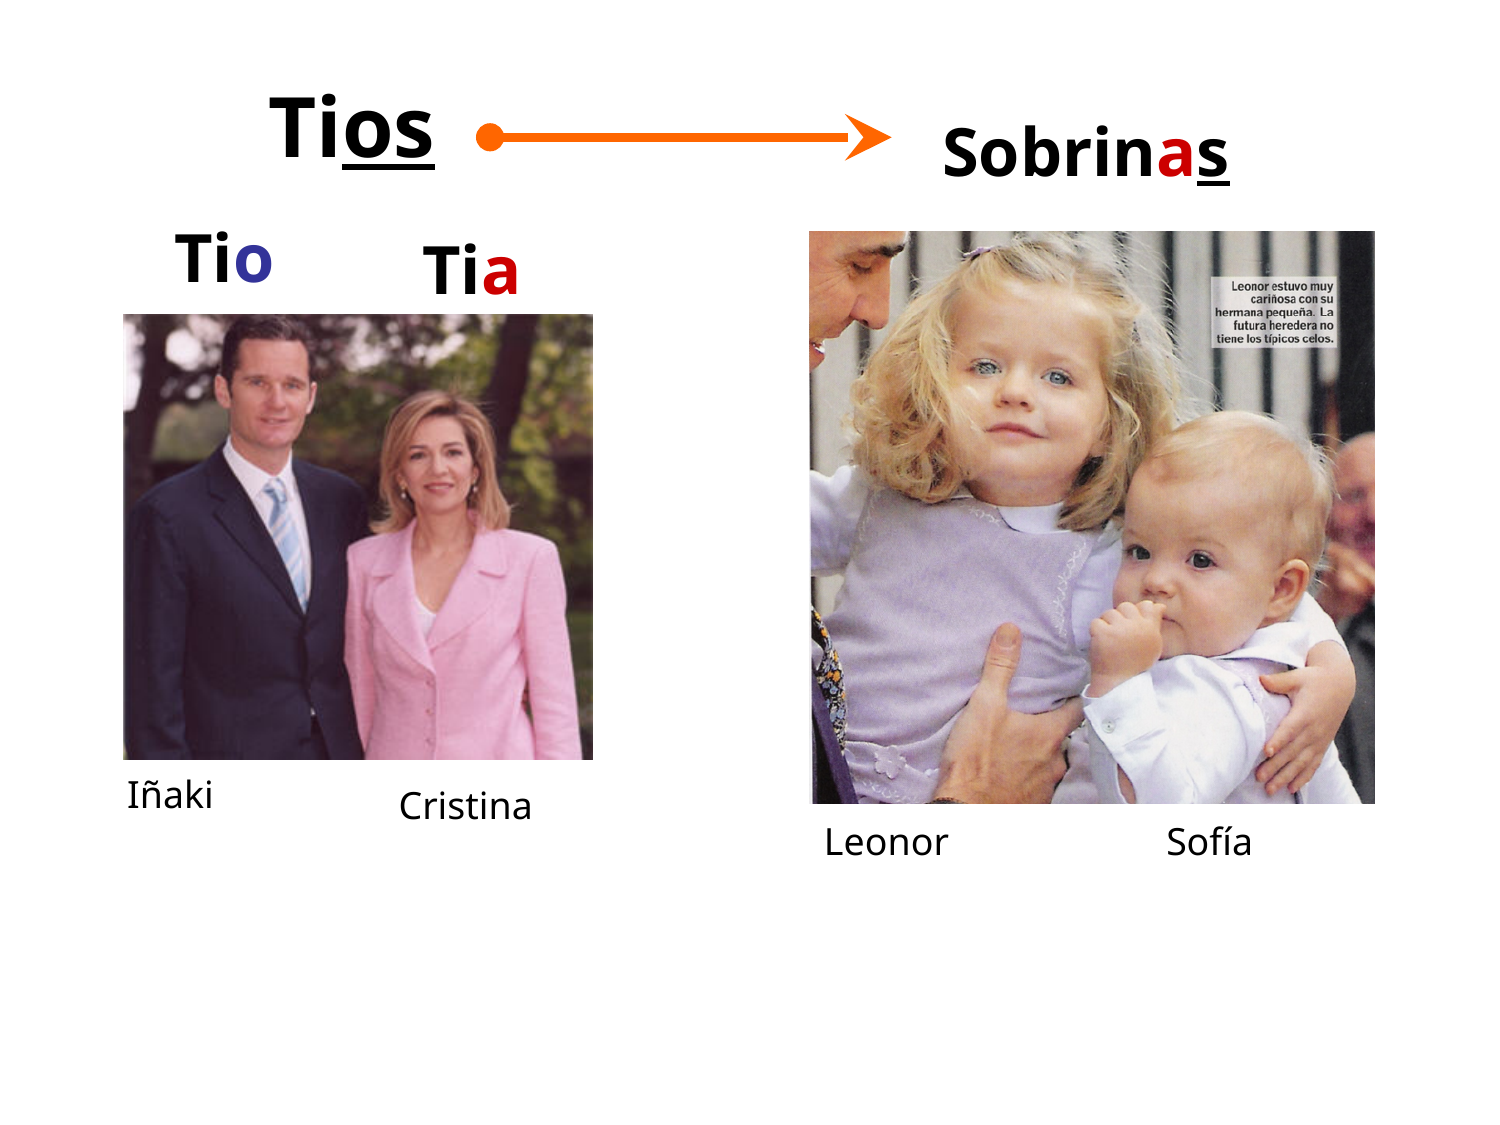

Tios
Sobrinas
Tio
Tia
Iñaki
Cristina
Leonor
Sofía